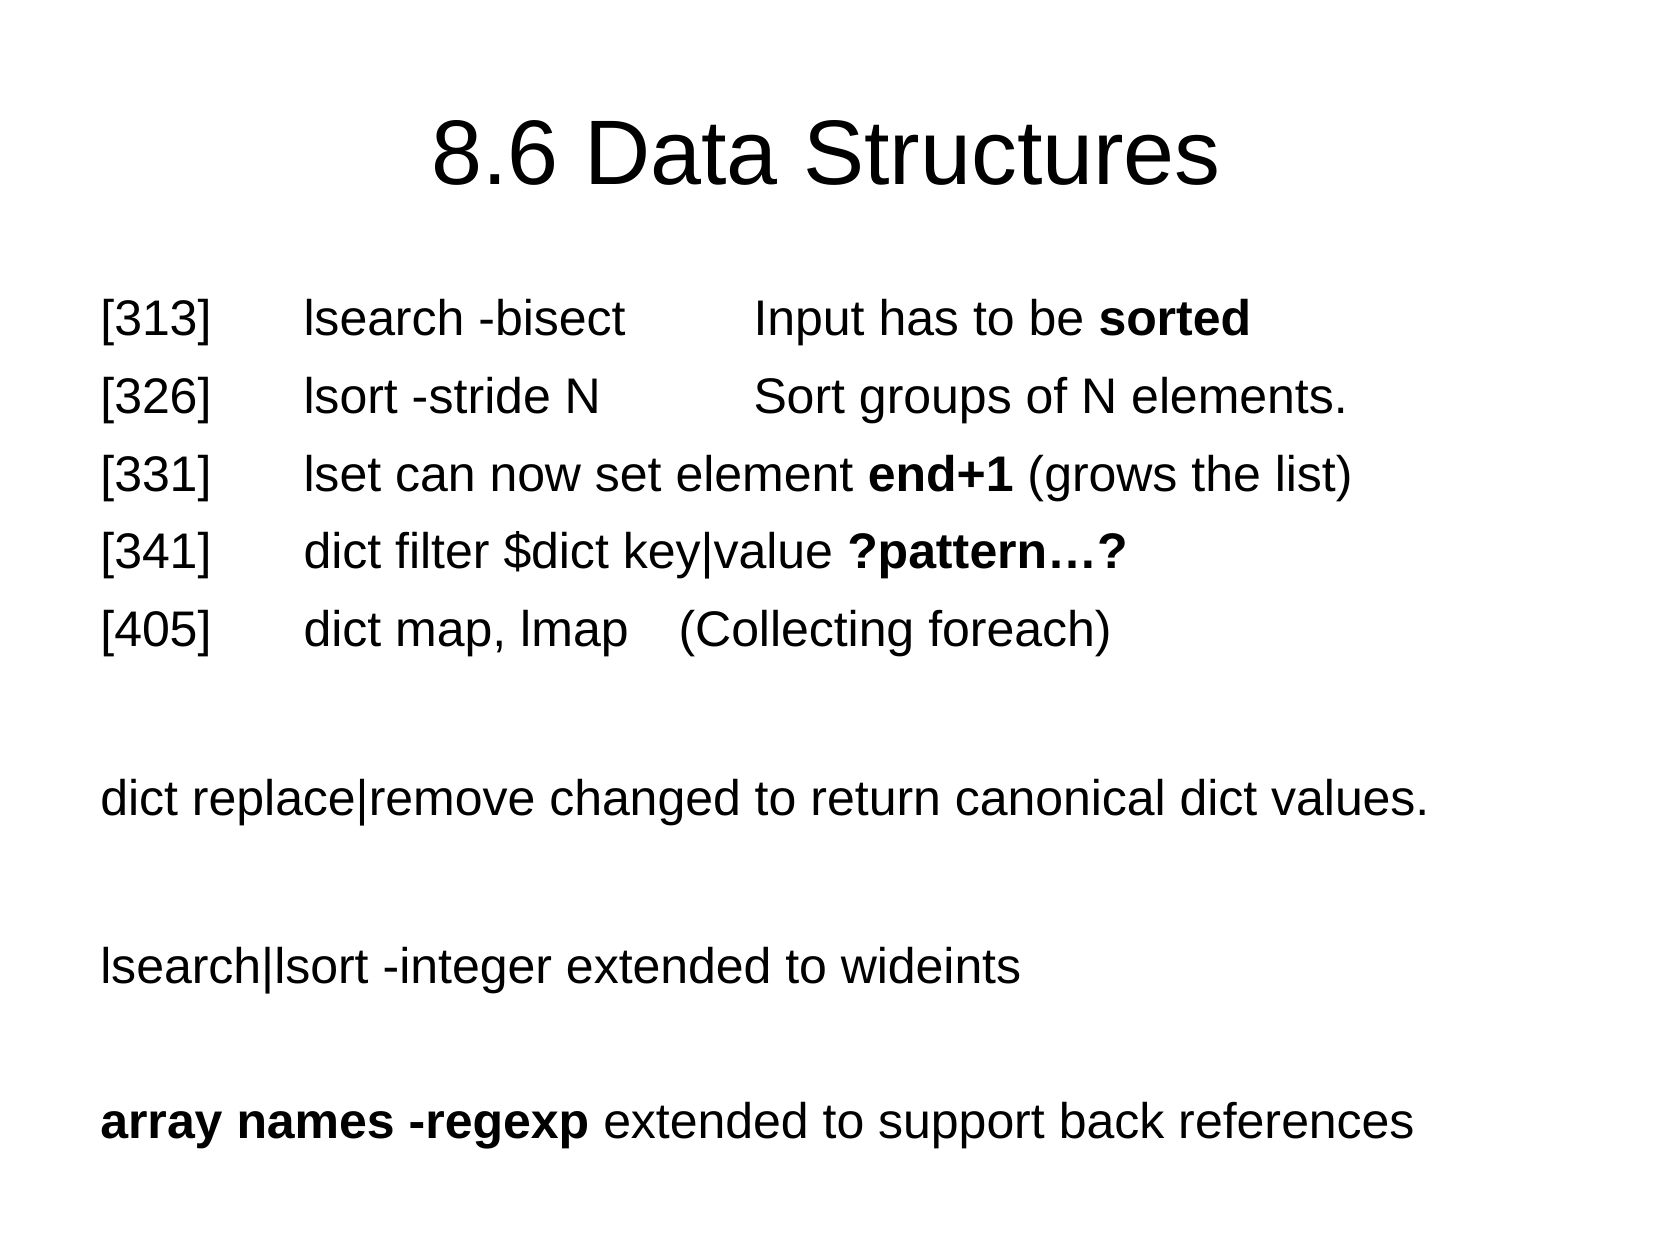

# 8.6 Data Structures
[313]		lsearch -bisect		Input has to be sorted
[326]		lsort -stride N			Sort groups of N elements.
[331]		lset can now set element end+1 (grows the list)
[341]		dict filter $dict key|value ?pattern…?
[405]		dict map, lmap	(Collecting foreach)
dict replace|remove changed to return canonical dict values.
lsearch|lsort -integer extended to wideints
array names -regexp extended to support back references